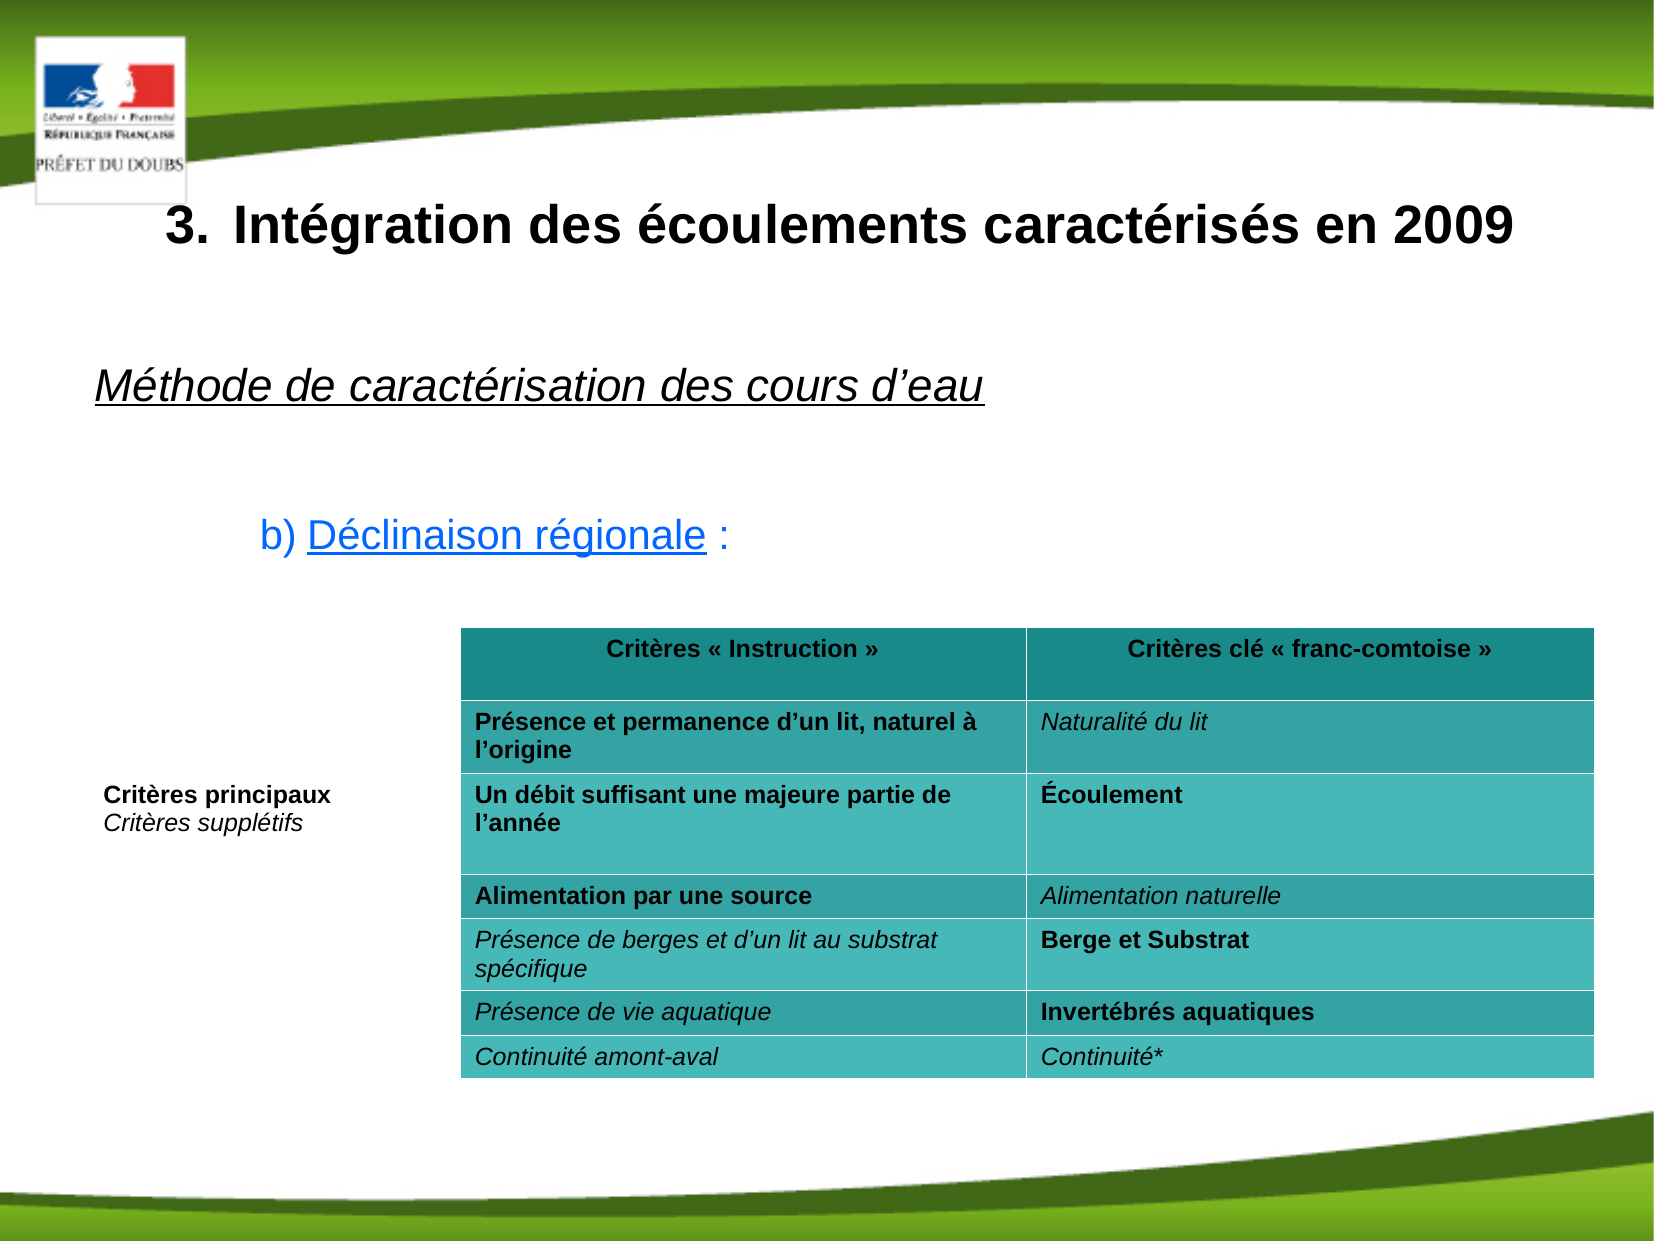

#
 Intégration des écoulements caractérisés en 2009
Méthode de caractérisation des cours d’eau
Déclinaison régionale :
| | Critères « Instruction » | Critères clé « franc-comtoise » |
| --- | --- | --- |
| | Présence et permanence d’un lit, naturel à l’origine | Naturalité du lit |
| Critères principaux Critères supplétifs | Un débit suffisant une majeure partie de l’année | Écoulement |
| | Alimentation par une source | Alimentation naturelle |
| | Présence de berges et d’un lit au substrat spécifique | Berge et Substrat |
| | Présence de vie aquatique | Invertébrés aquatiques |
| | Continuité amont-aval | Continuité\* |